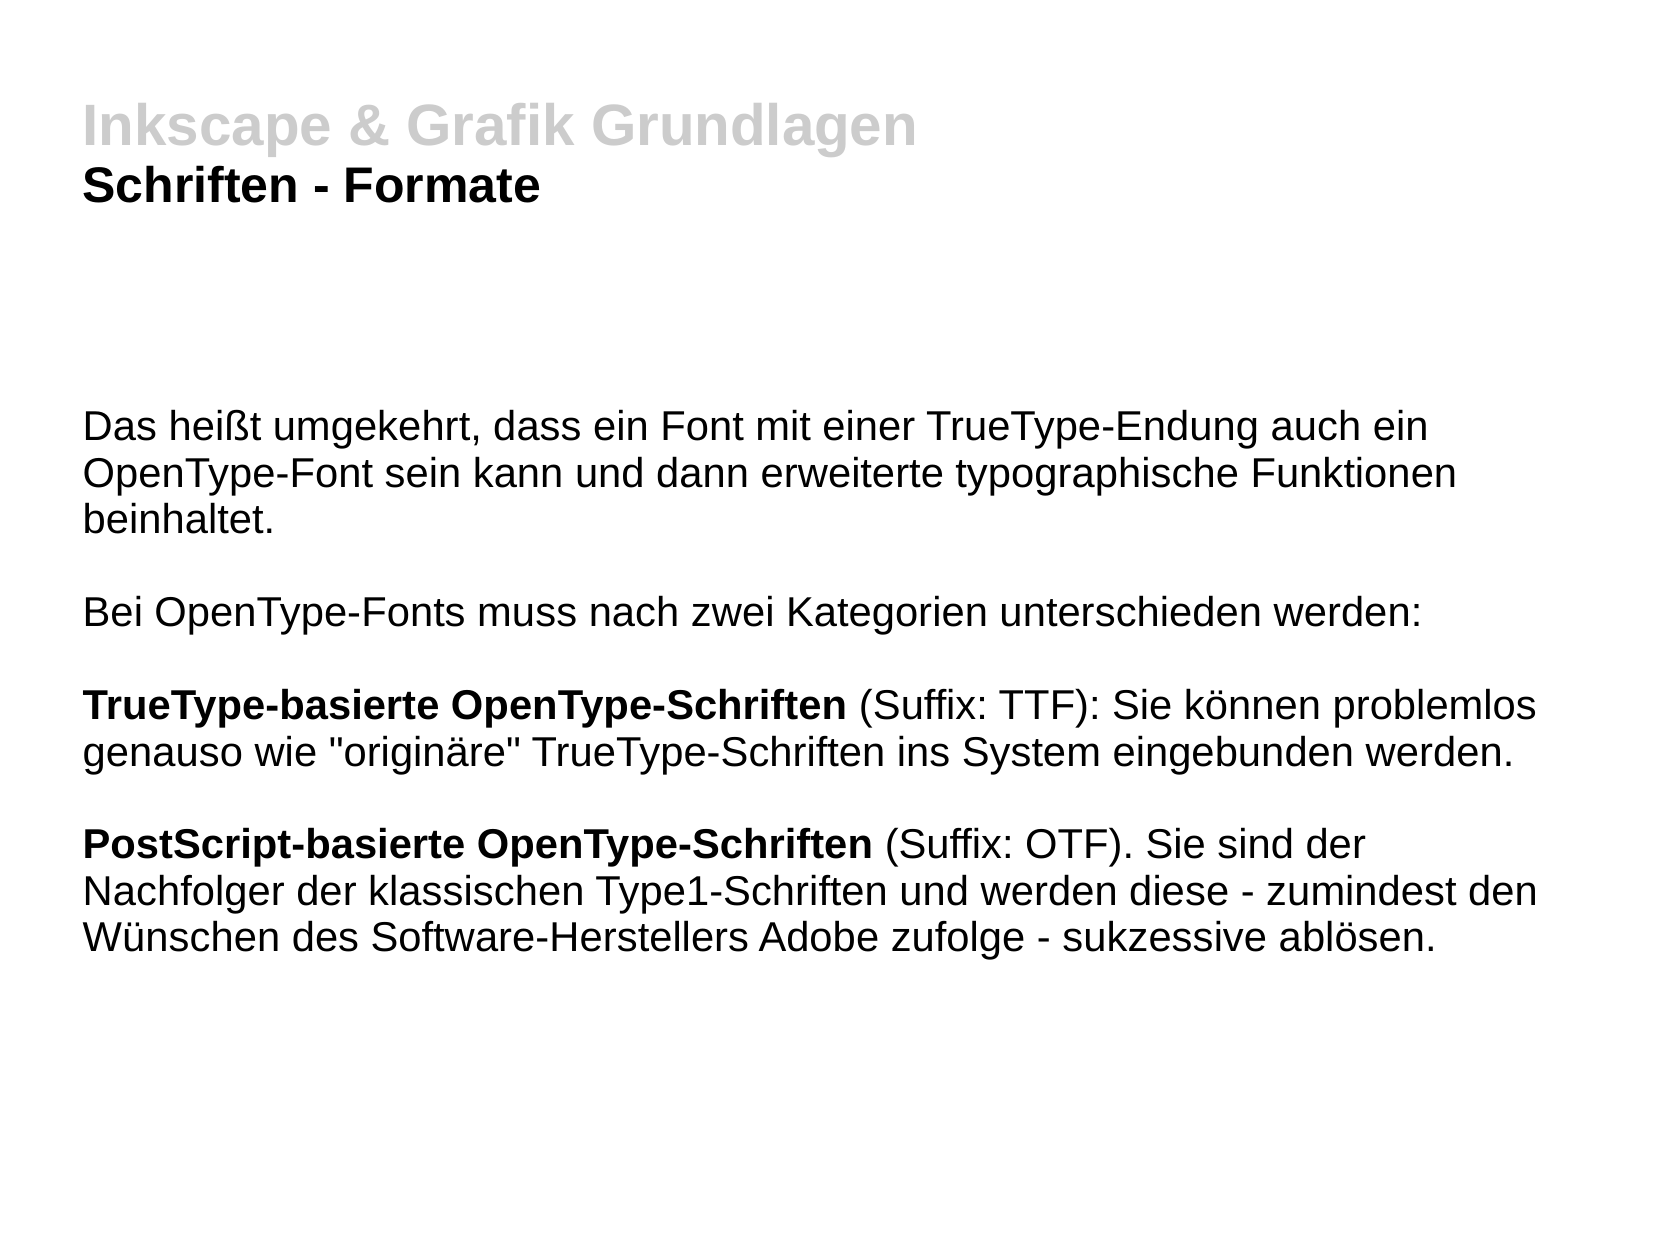

# Inkscape & Grafik Grundlagen Schriften - Formate
Das heißt umgekehrt, dass ein Font mit einer TrueType-Endung auch ein OpenType-Font sein kann und dann erweiterte typographische Funktionen beinhaltet.
Bei OpenType-Fonts muss nach zwei Kategorien unterschieden werden:
TrueType-basierte OpenType-Schriften (Suffix: TTF): Sie können problemlos genauso wie "originäre" TrueType-Schriften ins System eingebunden werden.
PostScript-basierte OpenType-Schriften (Suffix: OTF). Sie sind der Nachfolger der klassischen Type1-Schriften und werden diese - zumindest den Wünschen des Software-Herstellers Adobe zufolge - sukzessive ablösen.